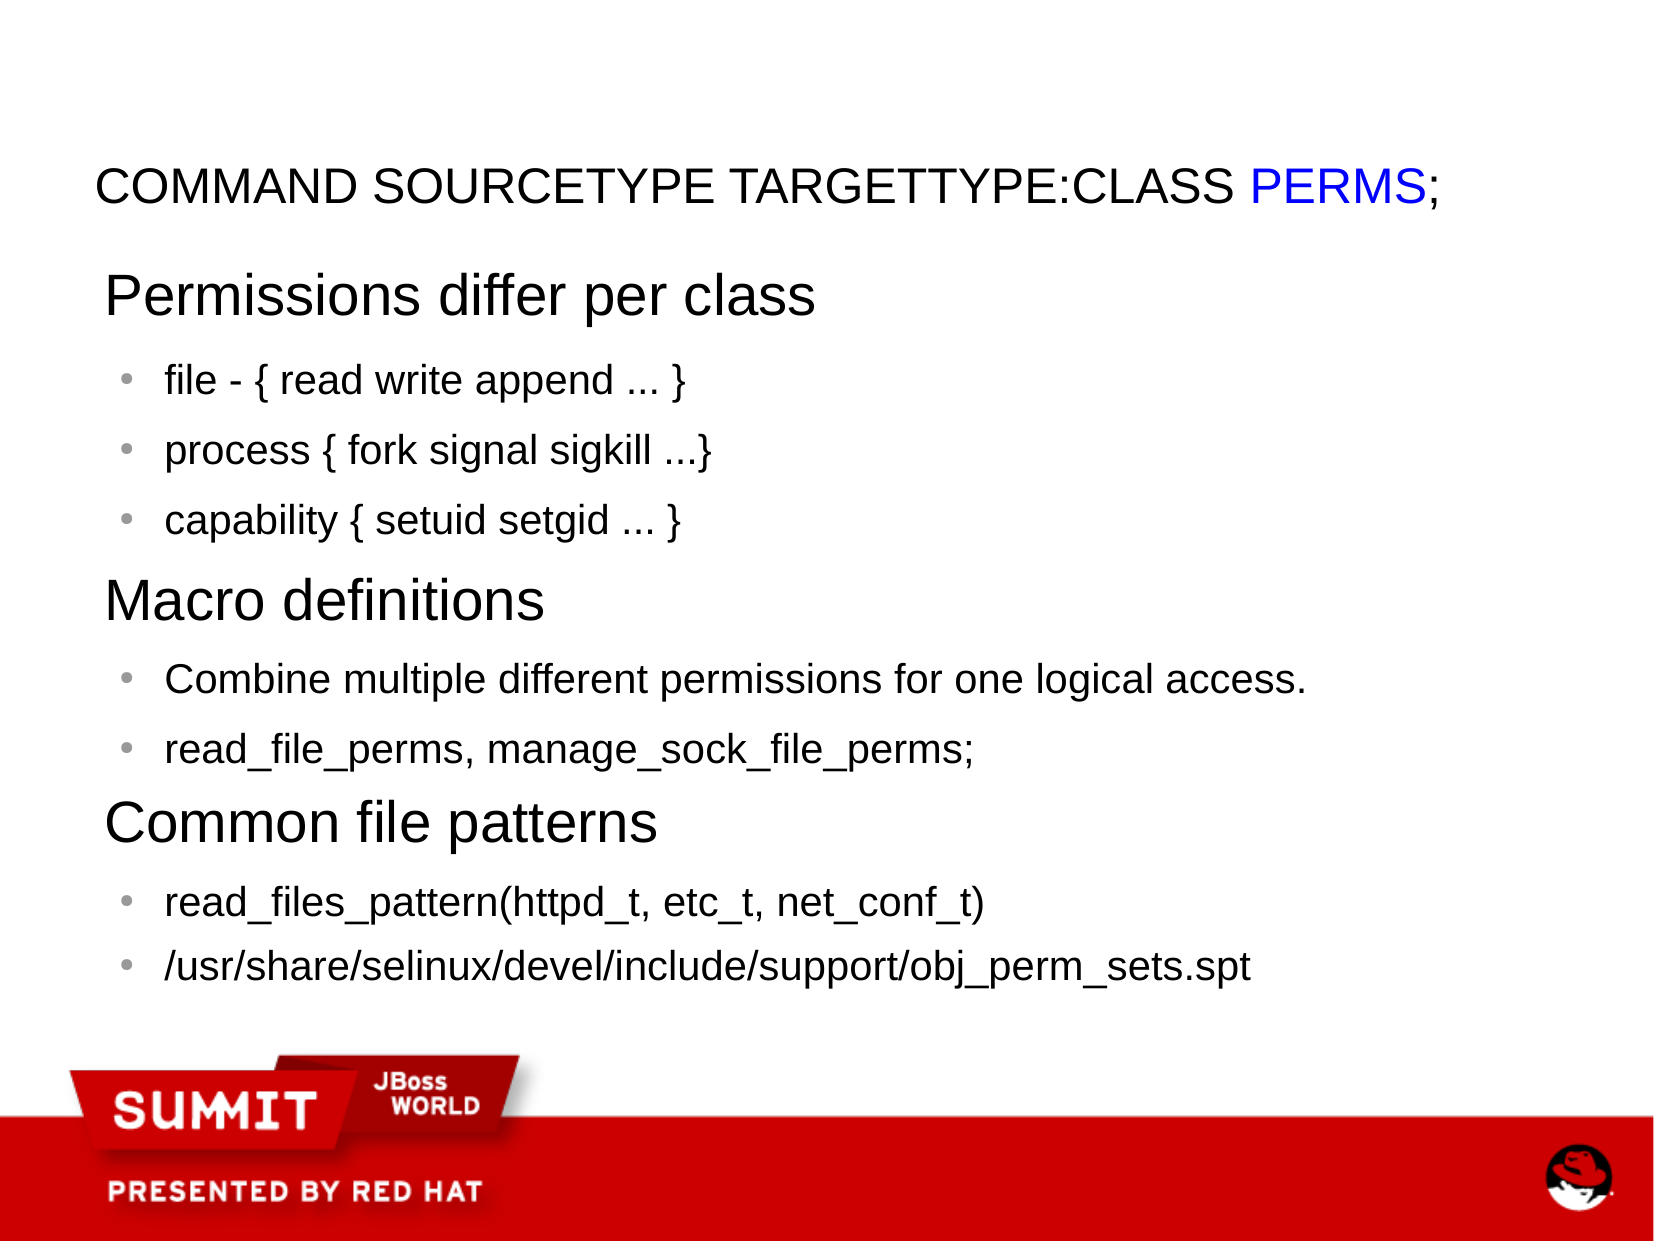

# COMMAND SOURCETYPE TARGETTYPE:CLASS PERMS;
Permissions differ per class
file - { read write append ... }
process { fork signal sigkill ...}
capability { setuid setgid ... }
Macro definitions
Combine multiple different permissions for one logical access.
read_file_perms, manage_sock_file_perms;
Common file patterns
read_files_pattern(httpd_t, etc_t, net_conf_t)
/usr/share/selinux/devel/include/support/obj_perm_sets.spt